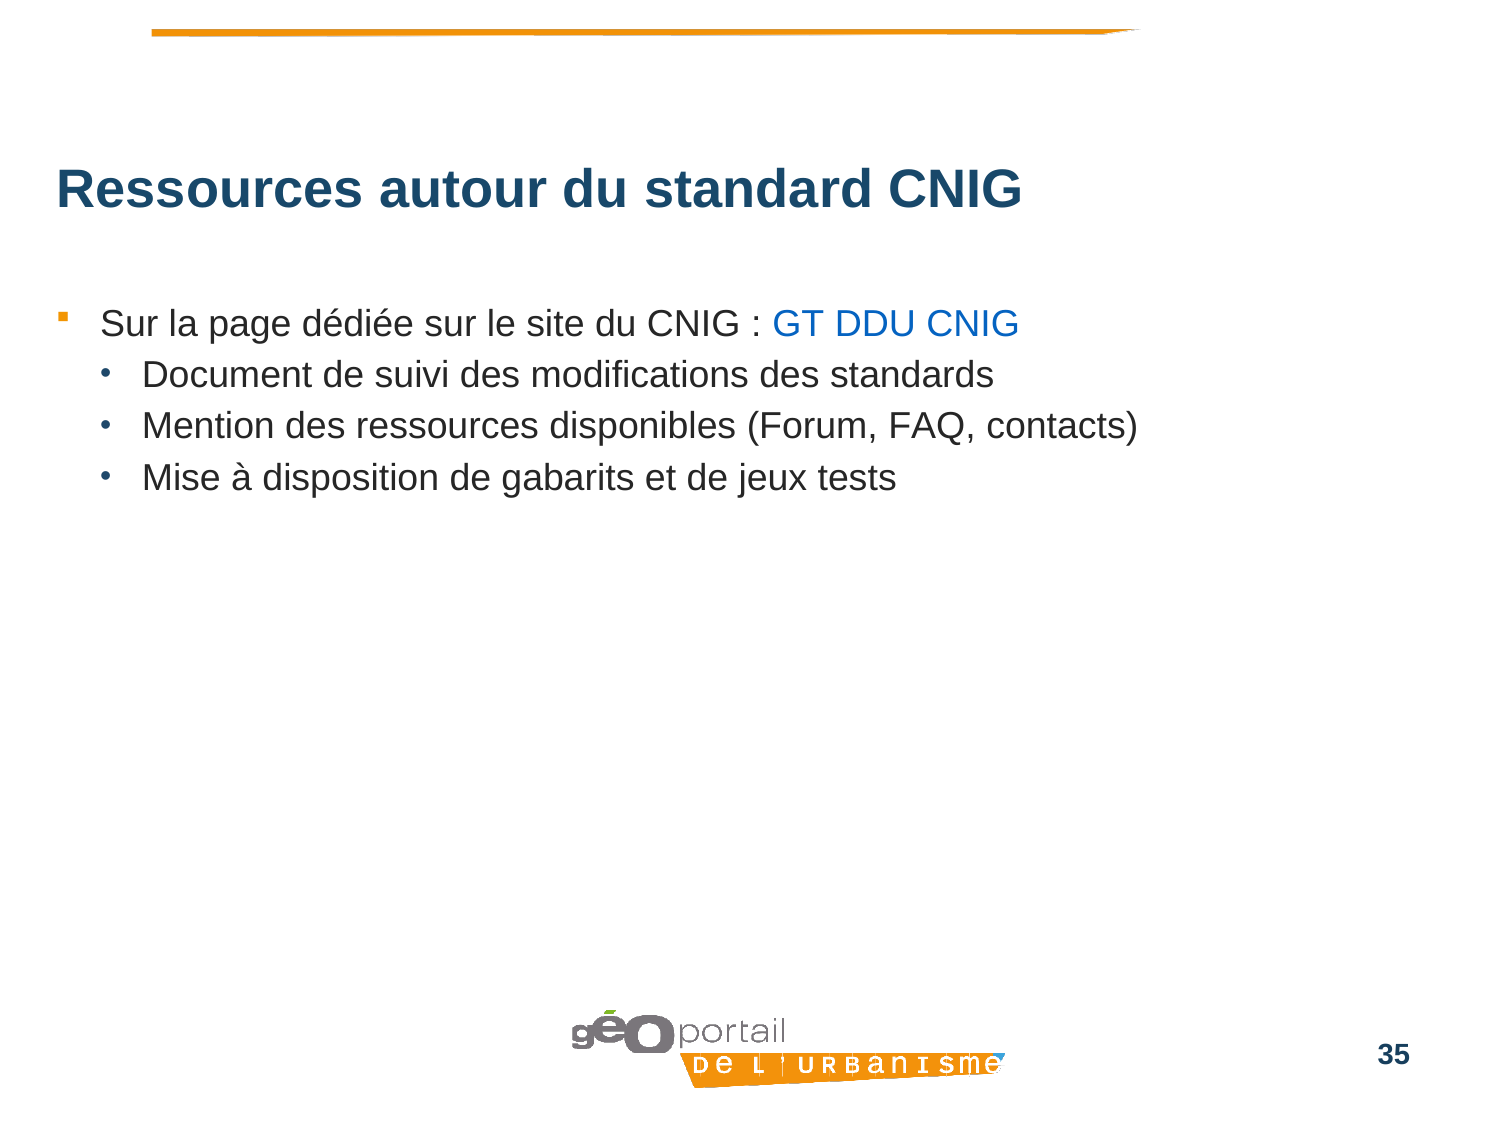

# Ressources autour du standard CNIG
Sur la page dédiée sur le site du CNIG : GT DDU CNIG
Document de suivi des modifications des standards
Mention des ressources disponibles (Forum, FAQ, contacts)
Mise à disposition de gabarits et de jeux tests